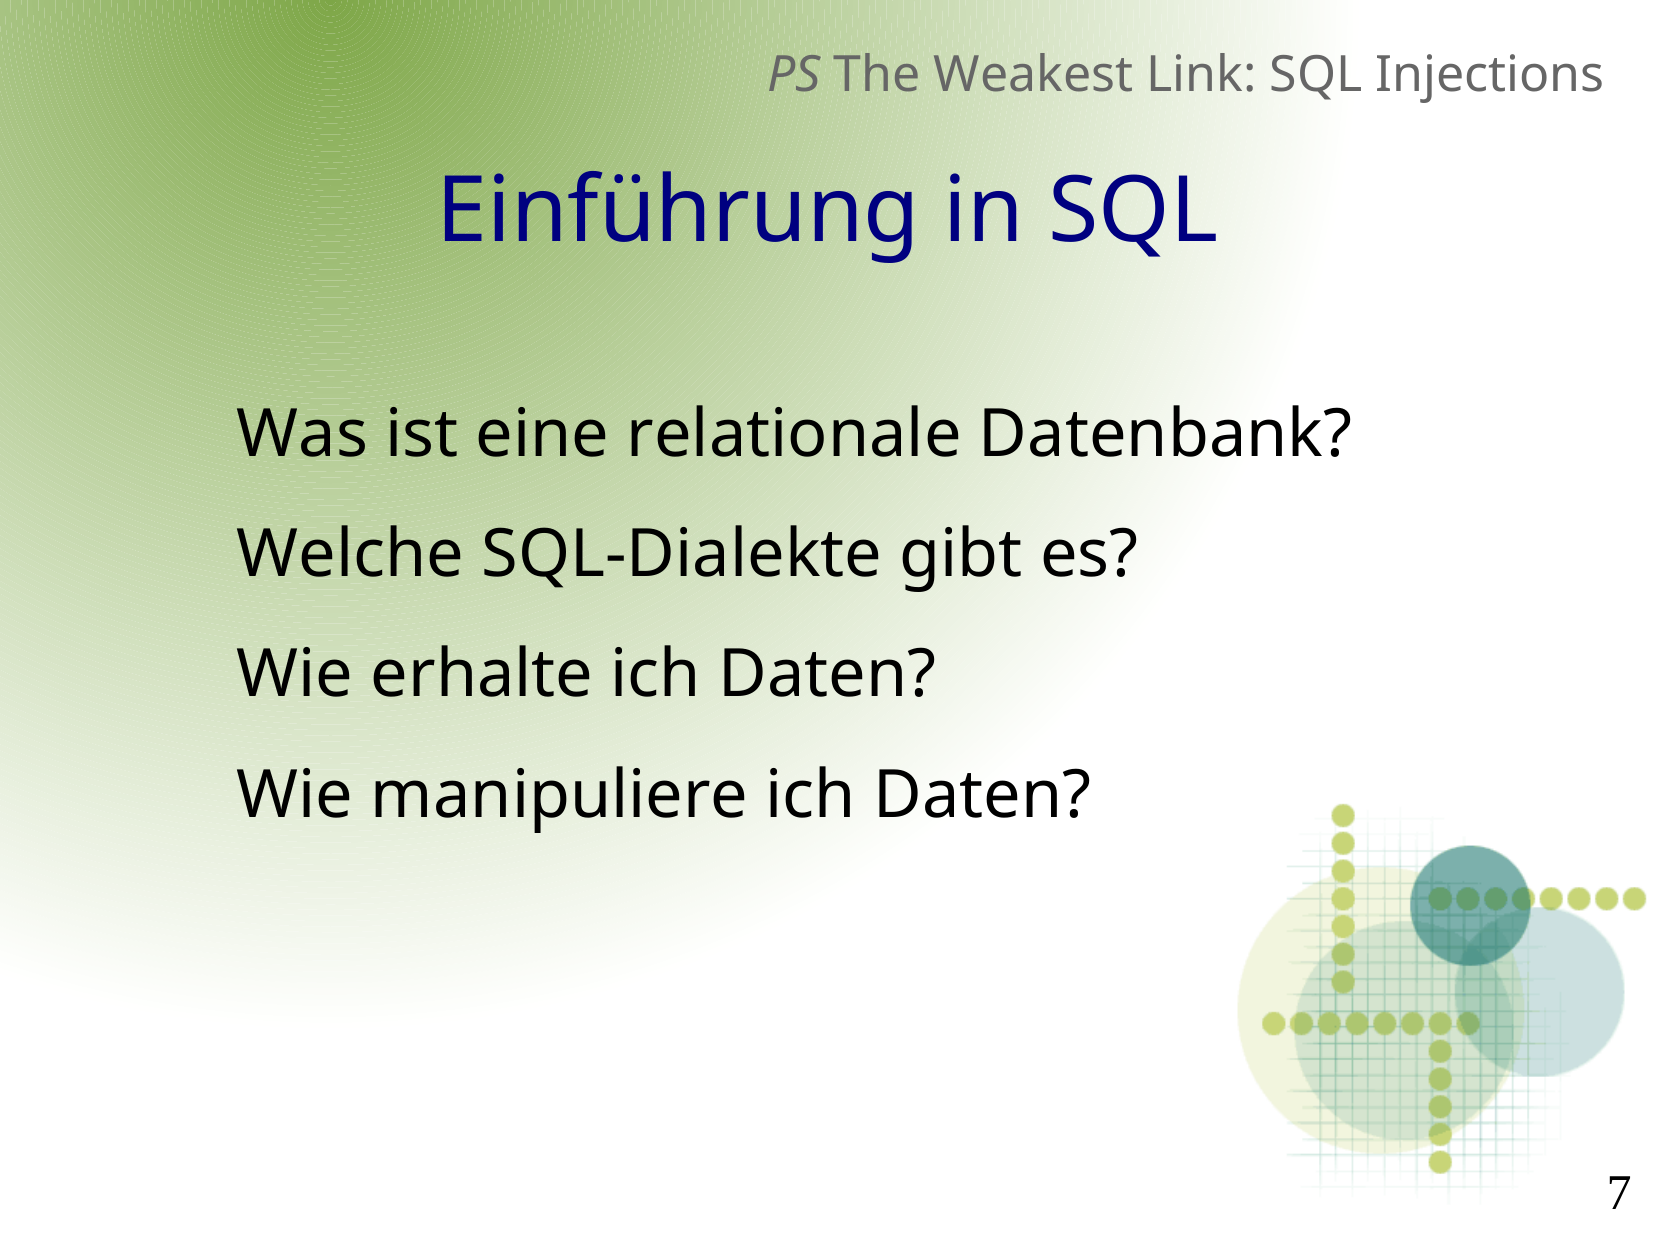

Einführung in SQL
# Was ist eine relationale Datenbank?
 Welche SQL-Dialekte gibt es?
 Wie erhalte ich Daten?
 Wie manipuliere ich Daten?